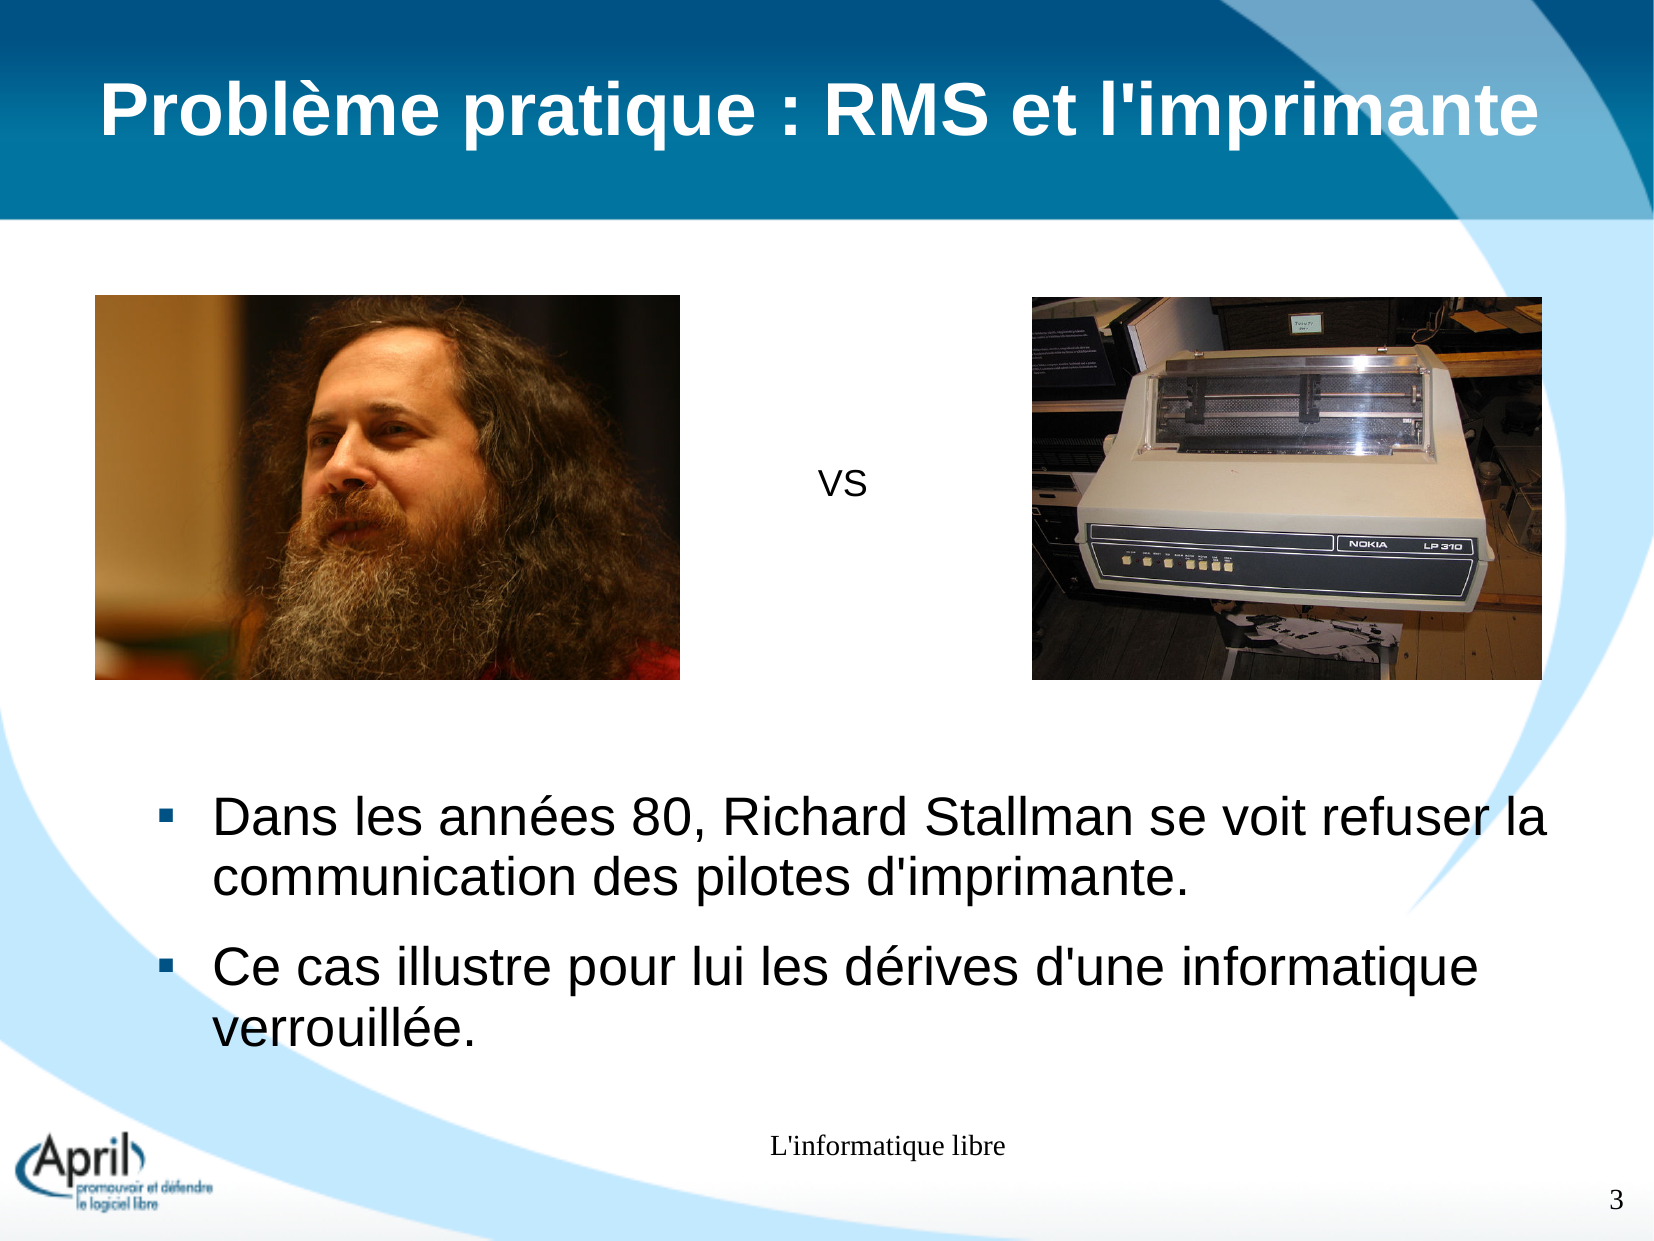

# Problème pratique : RMS et l'imprimante
VS
Dans les années 80, Richard Stallman se voit refuser la communication des pilotes d'imprimante.
Ce cas illustre pour lui les dérives d'une informatique verrouillée.
L'informatique libre
3